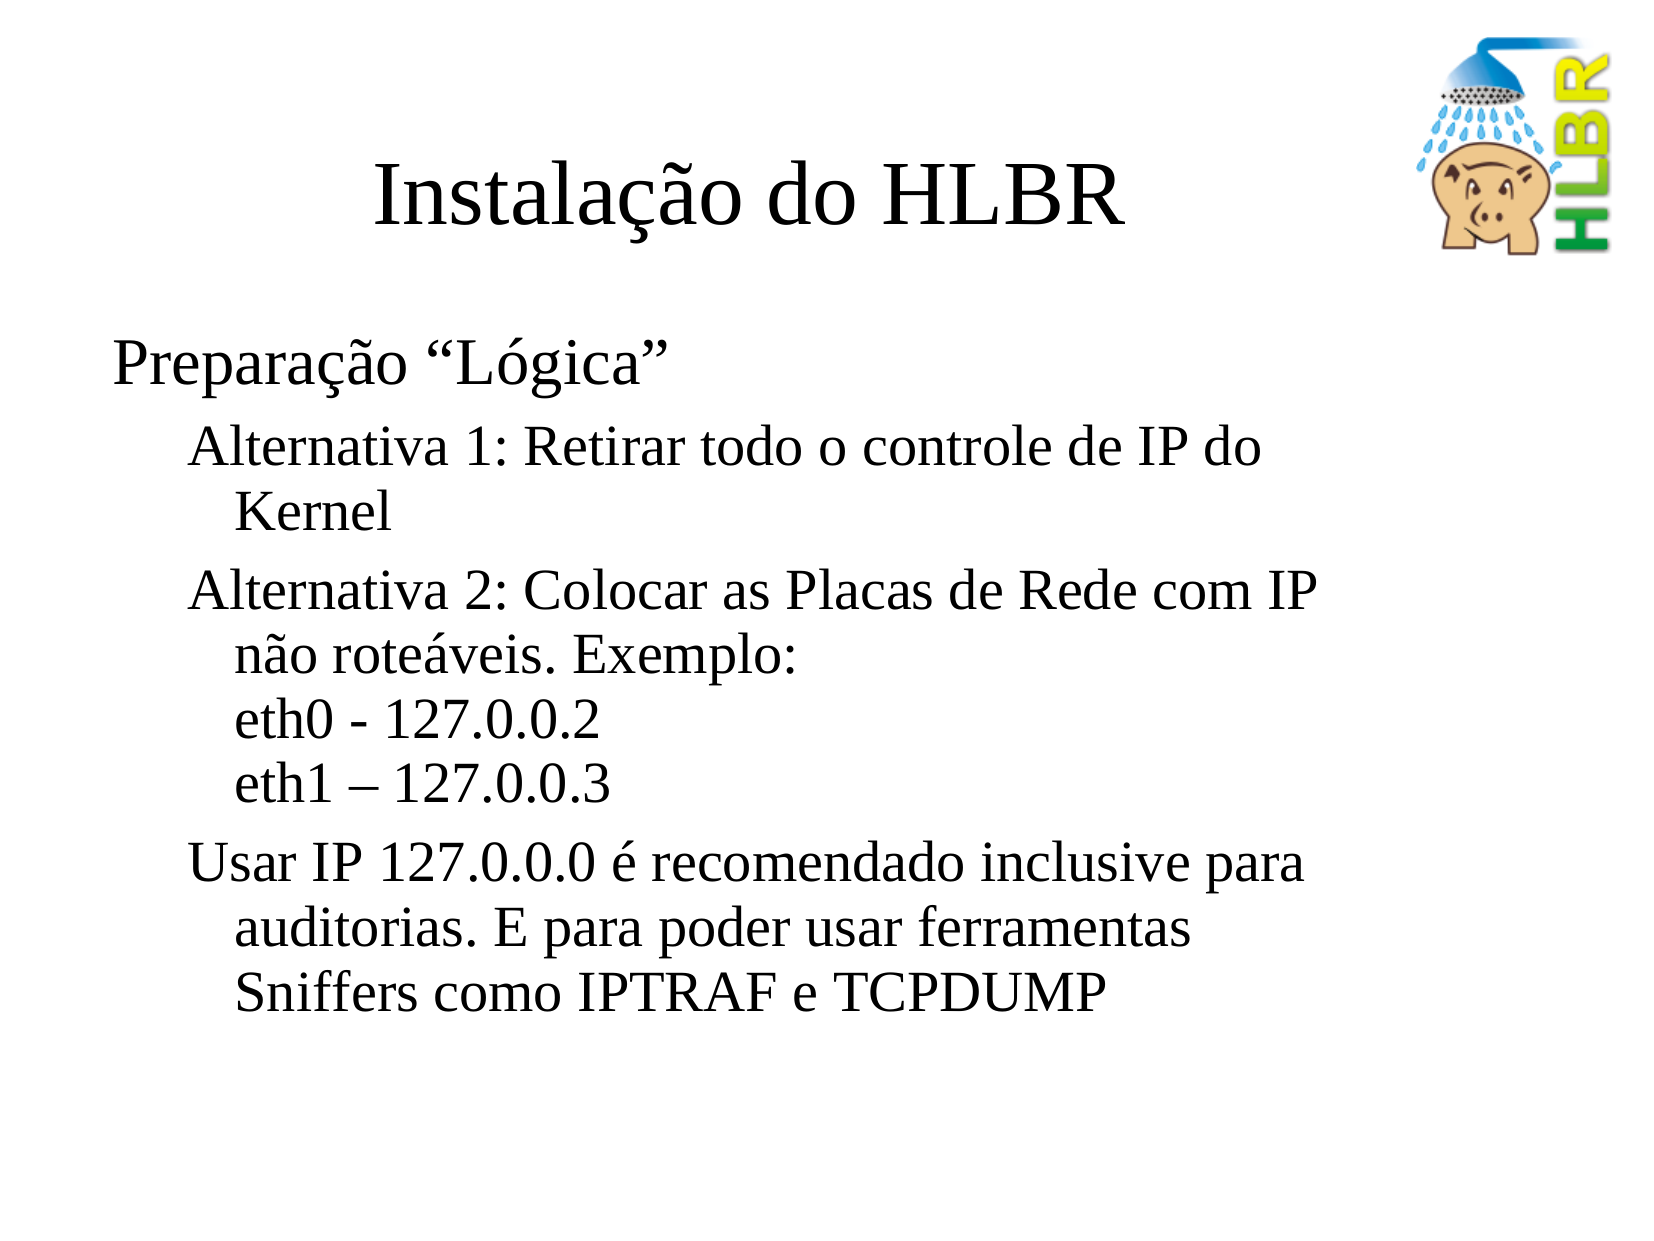

# Instalação do HLBR
Preparação “Lógica”
Alternativa 1: Retirar todo o controle de IP do Kernel
Alternativa 2: Colocar as Placas de Rede com IP não roteáveis. Exemplo:
eth0 - 127.0.0.2
eth1 – 127.0.0.3
Usar IP 127.0.0.0 é recomendado inclusive para auditorias. E para poder usar ferramentas Sniffers como IPTRAF e TCPDUMP